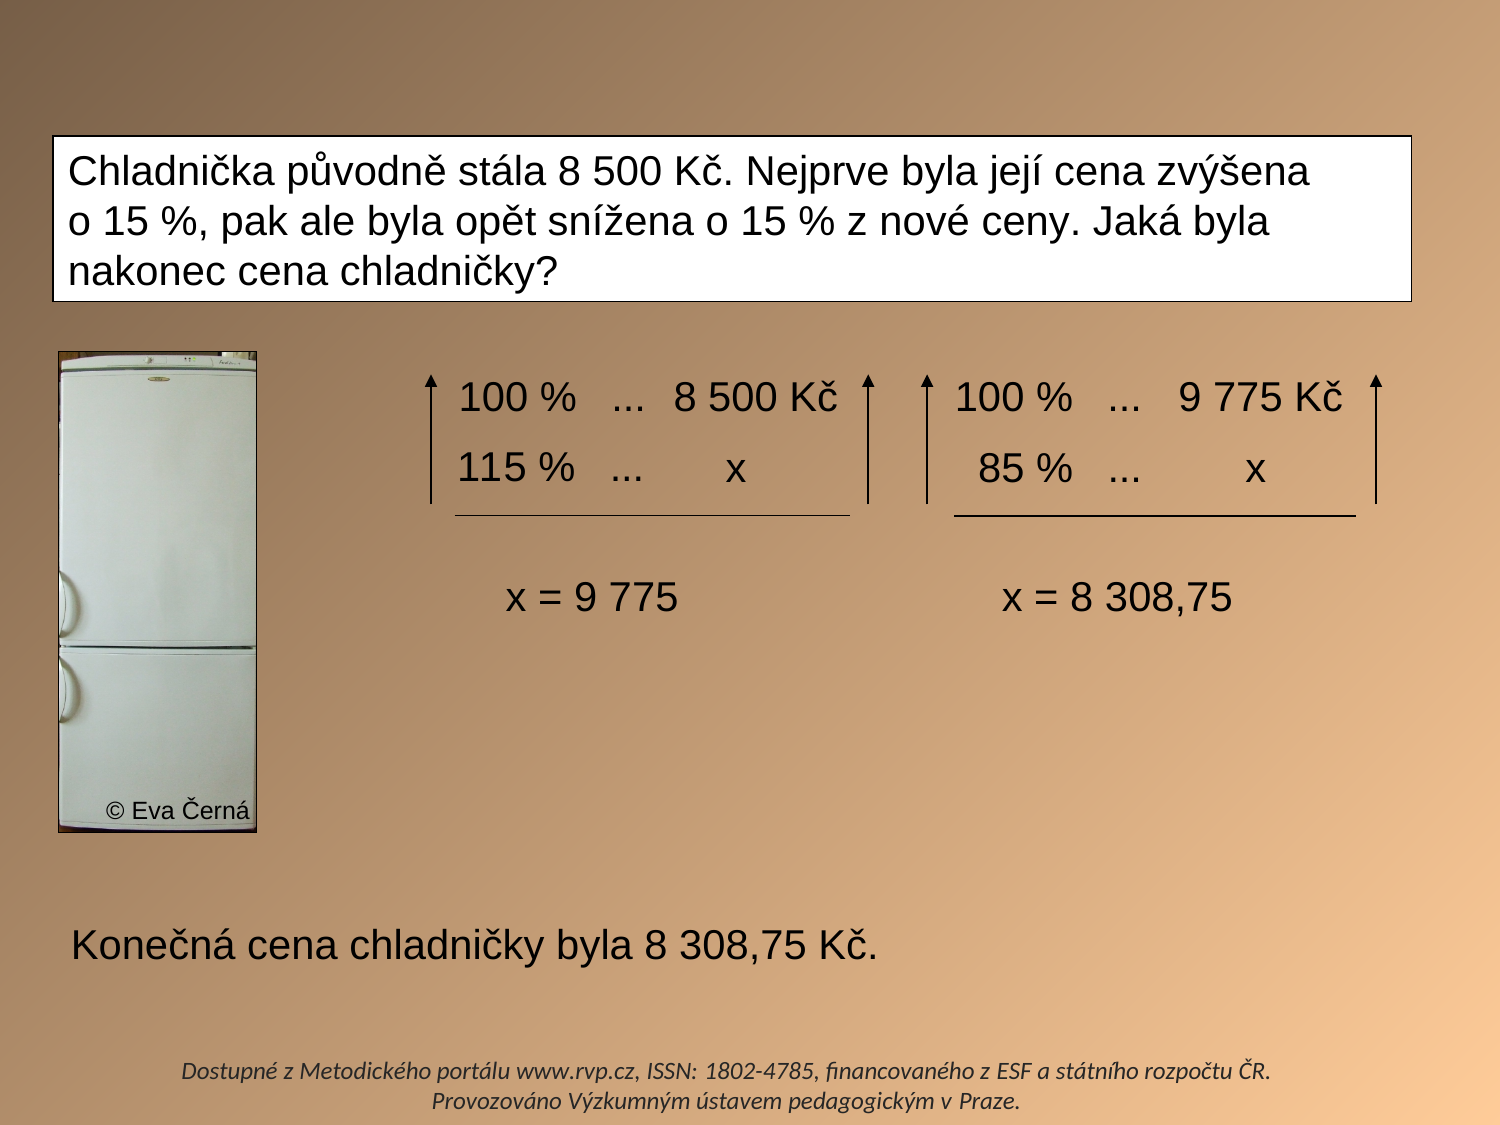

Chladnička původně stála 8 500 Kč. Nejprve byla její cena zvýšena
o 15 %, pak ale byla opět snížena o 15 % z nové ceny. Jaká byla nakonec cena chladničky?
© Eva Černá
100 % ...
100 % ...
8 500 Kč
9 775 Kč
115 % ...
x
85 % ...
x
x = 9 775
x = 8 308,75
Konečná cena chladničky byla 8 308,75 Kč.
Dostupné z Metodického portálu www.rvp.cz, ISSN: 1802-4785, financovaného z ESF a státního rozpočtu ČR. Provozováno Výzkumným ústavem pedagogickým v Praze.